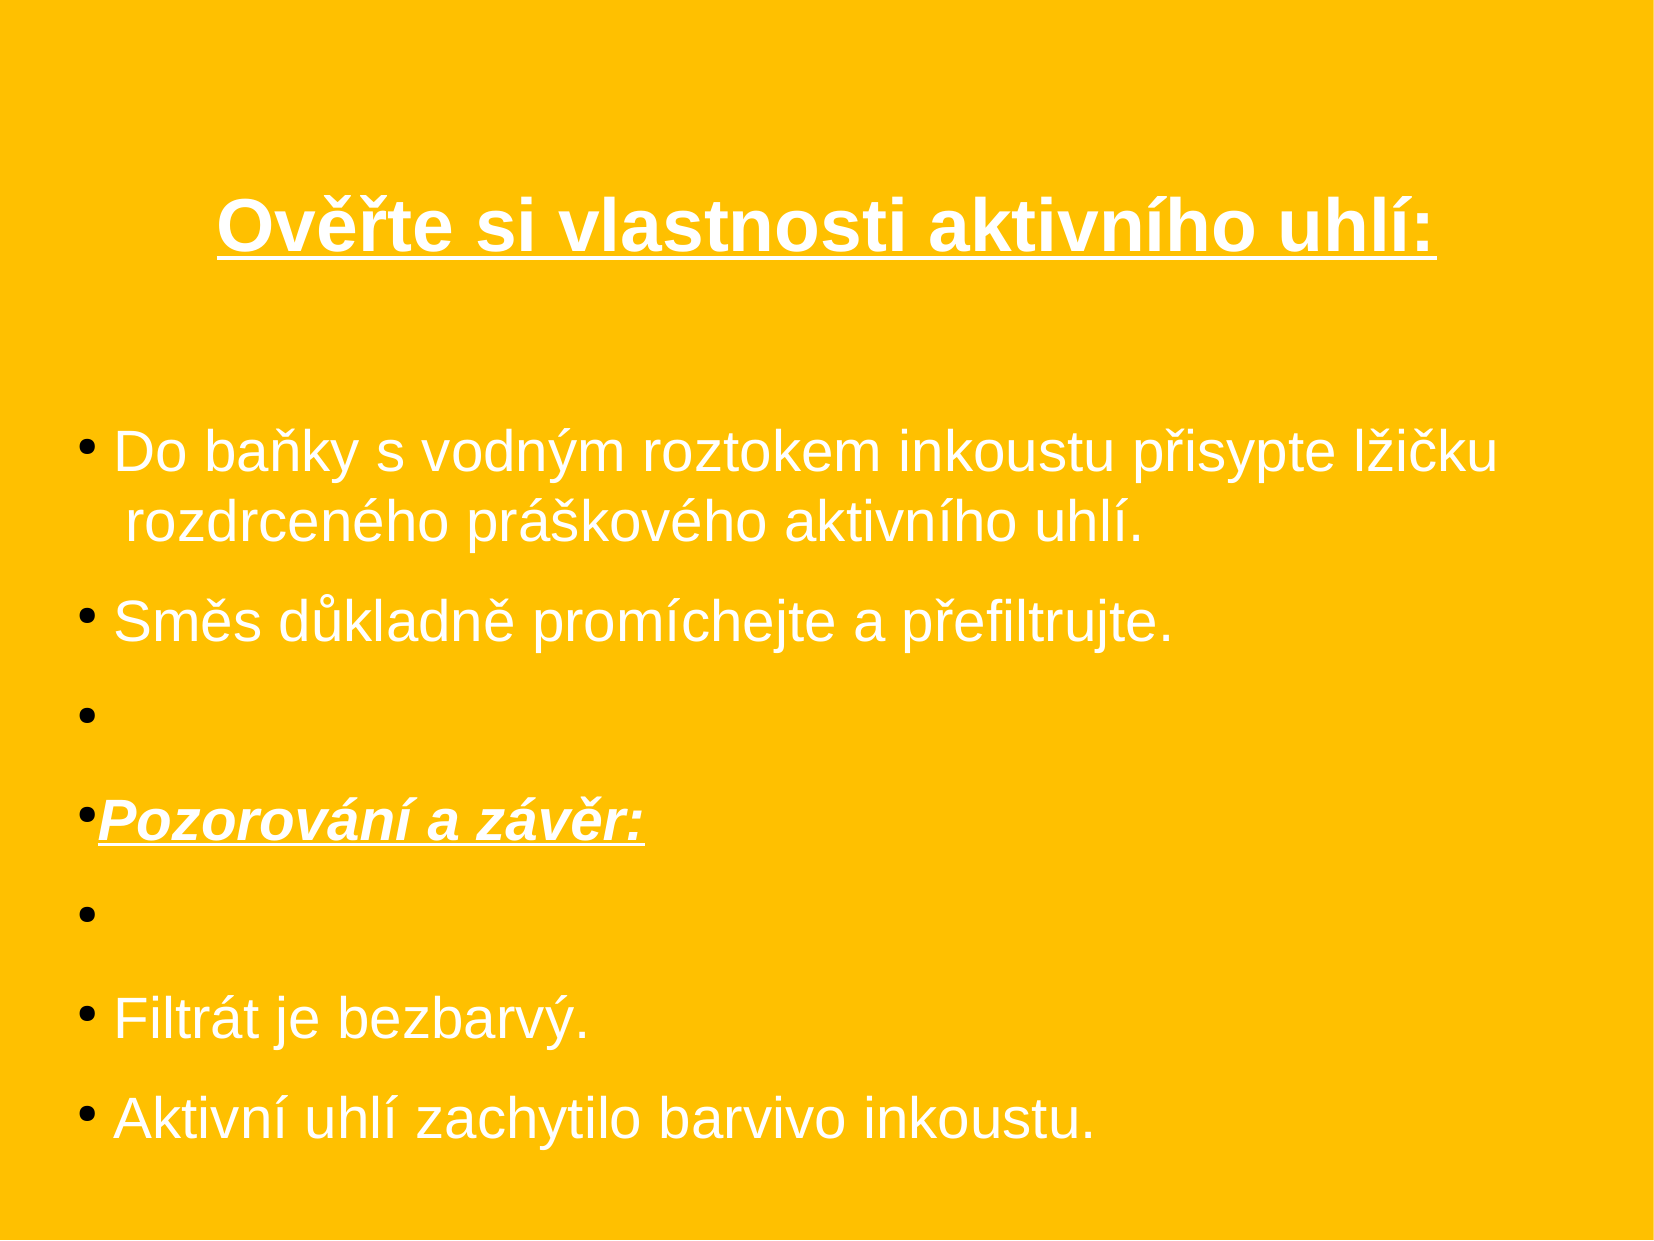

# Ověřte si vlastnosti aktivního uhlí:
 Do baňky s vodným roztokem inkoustu přisypte lžičku rozdrceného práškového aktivního uhlí.
 Směs důkladně promíchejte a přefiltrujte.
Pozorování a závěr:
 Filtrát je bezbarvý.
 Aktivní uhlí zachytilo barvivo inkoustu.